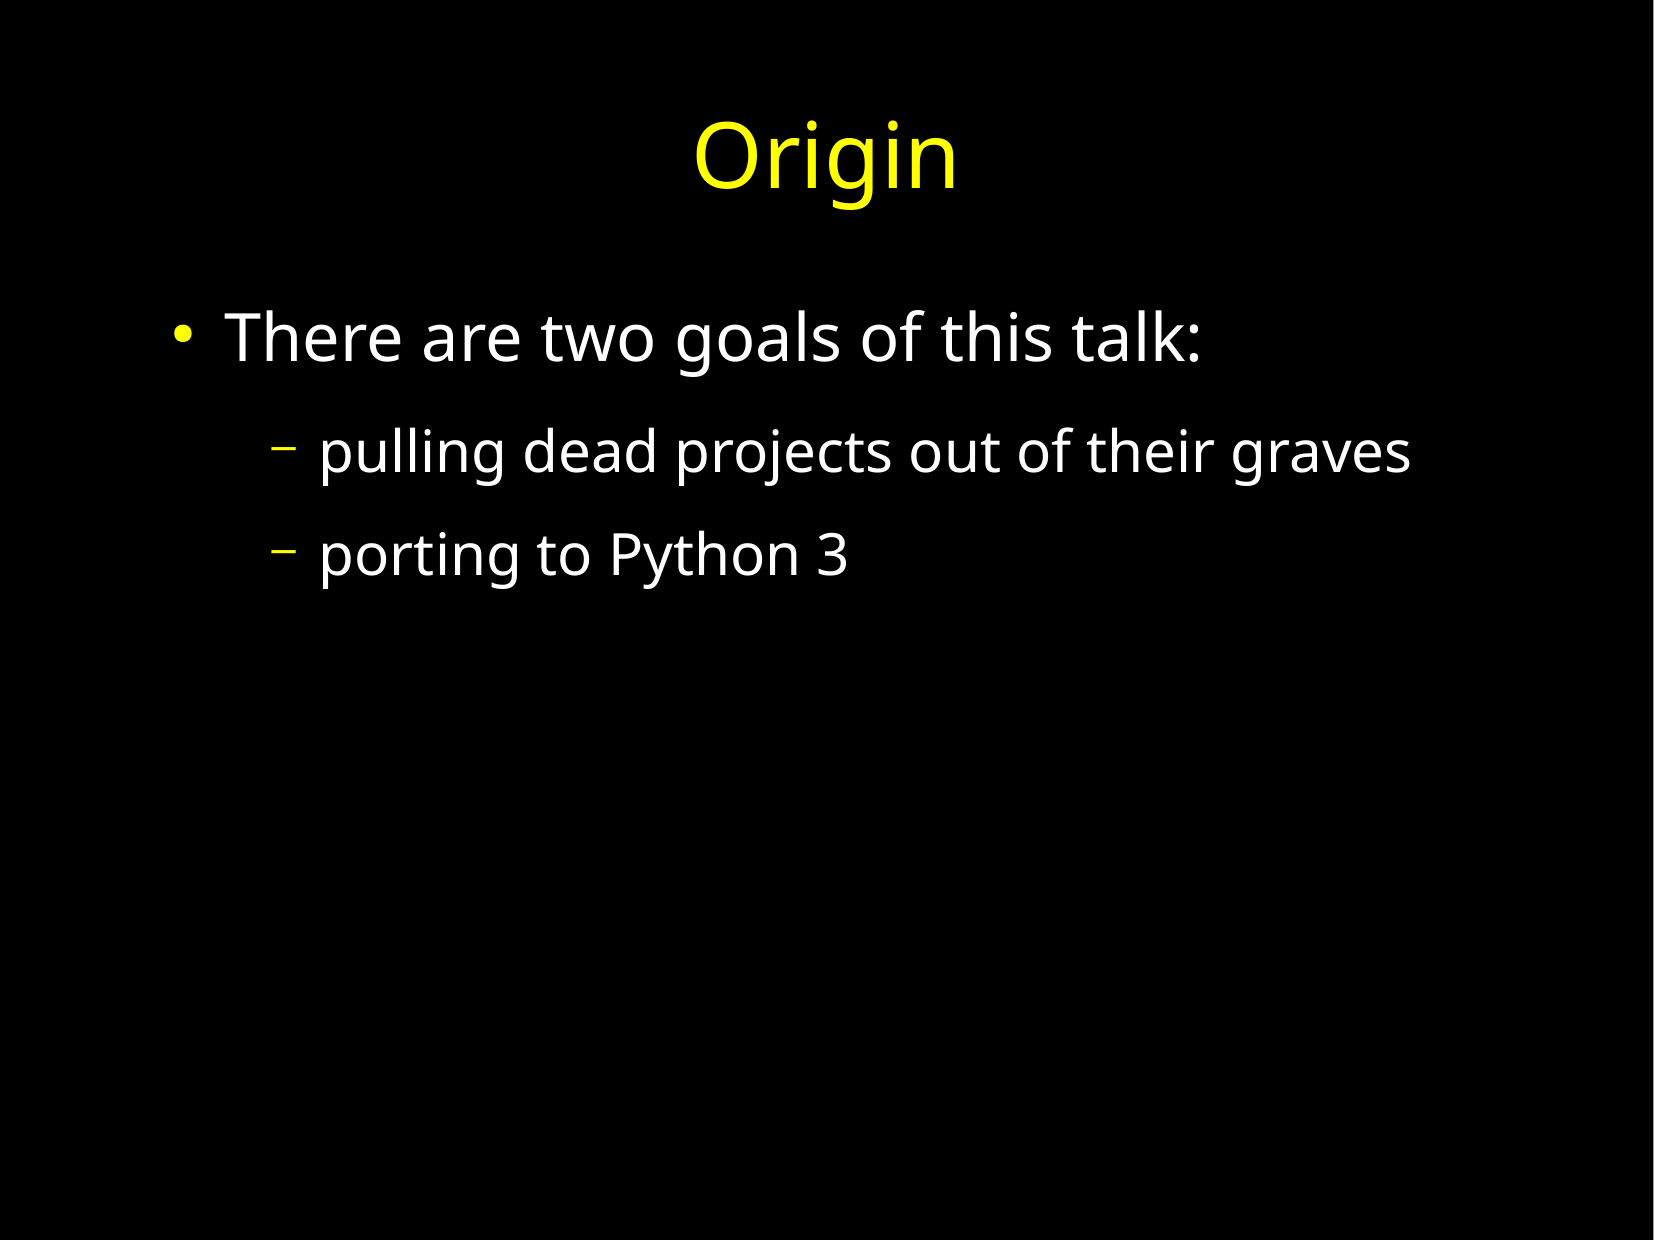

# Origin
There are two goals of this talk:
pulling dead projects out of their graves
porting to Python 3